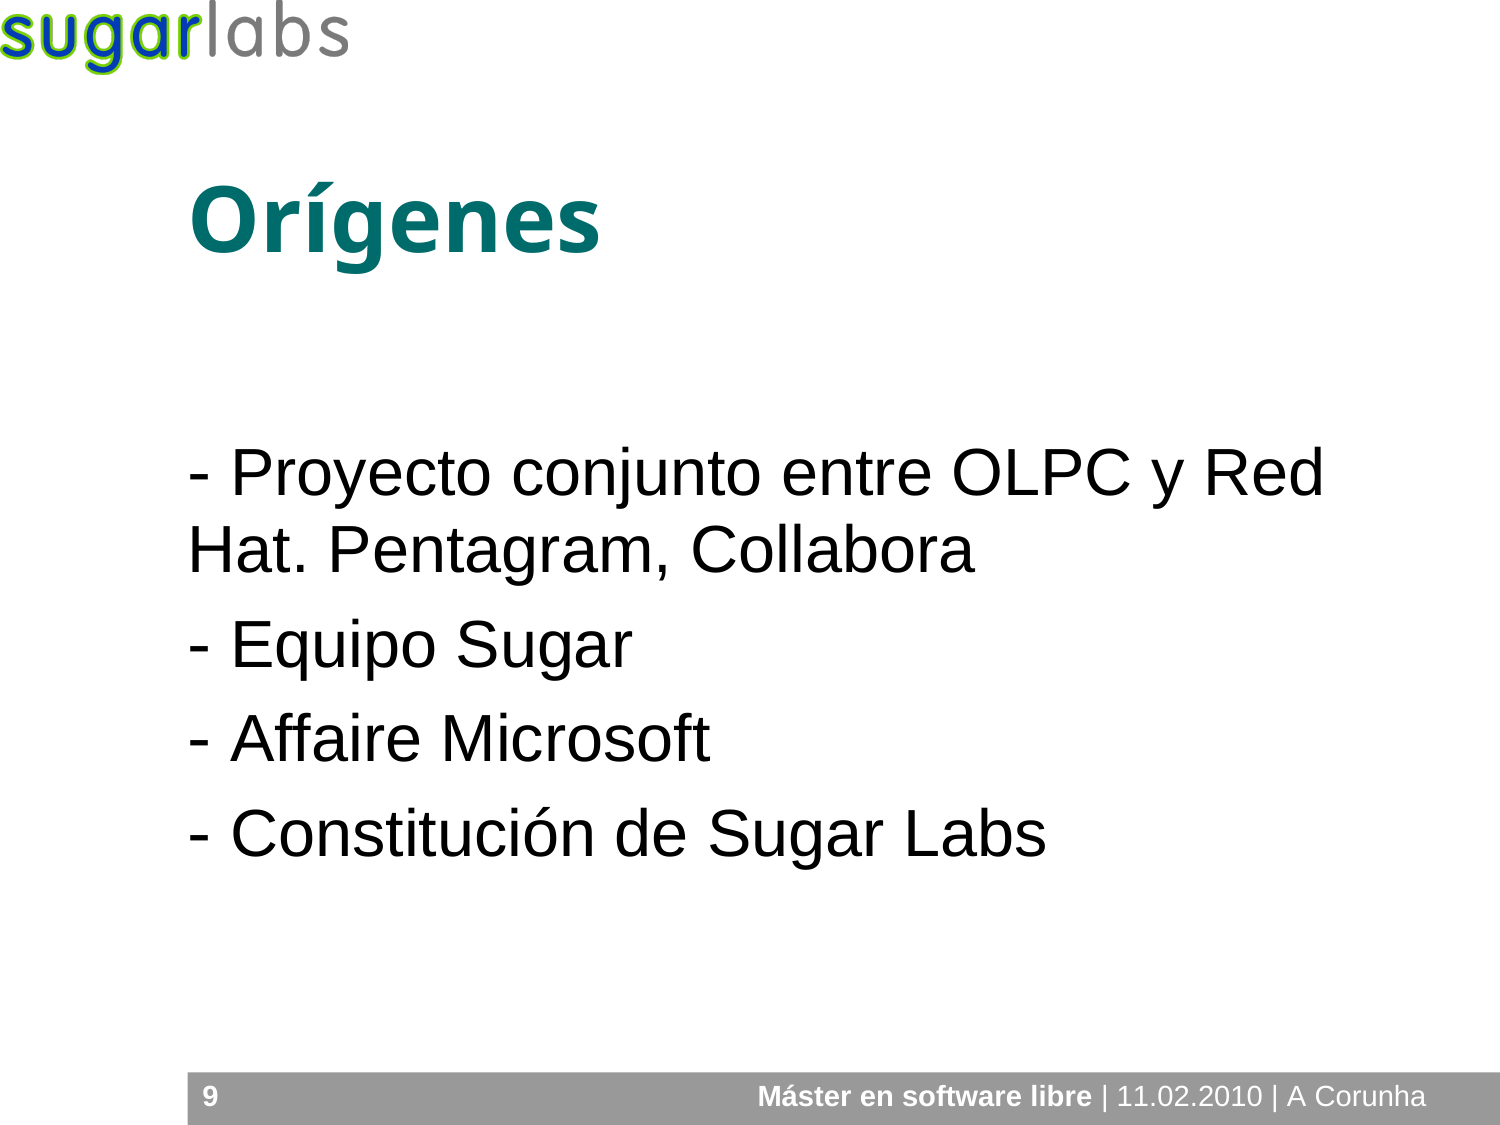

# Orígenes
 Proyecto conjunto entre OLPC y Red Hat. Pentagram, Collabora
 Equipo Sugar
 Affaire Microsoft
 Constitución de Sugar Labs